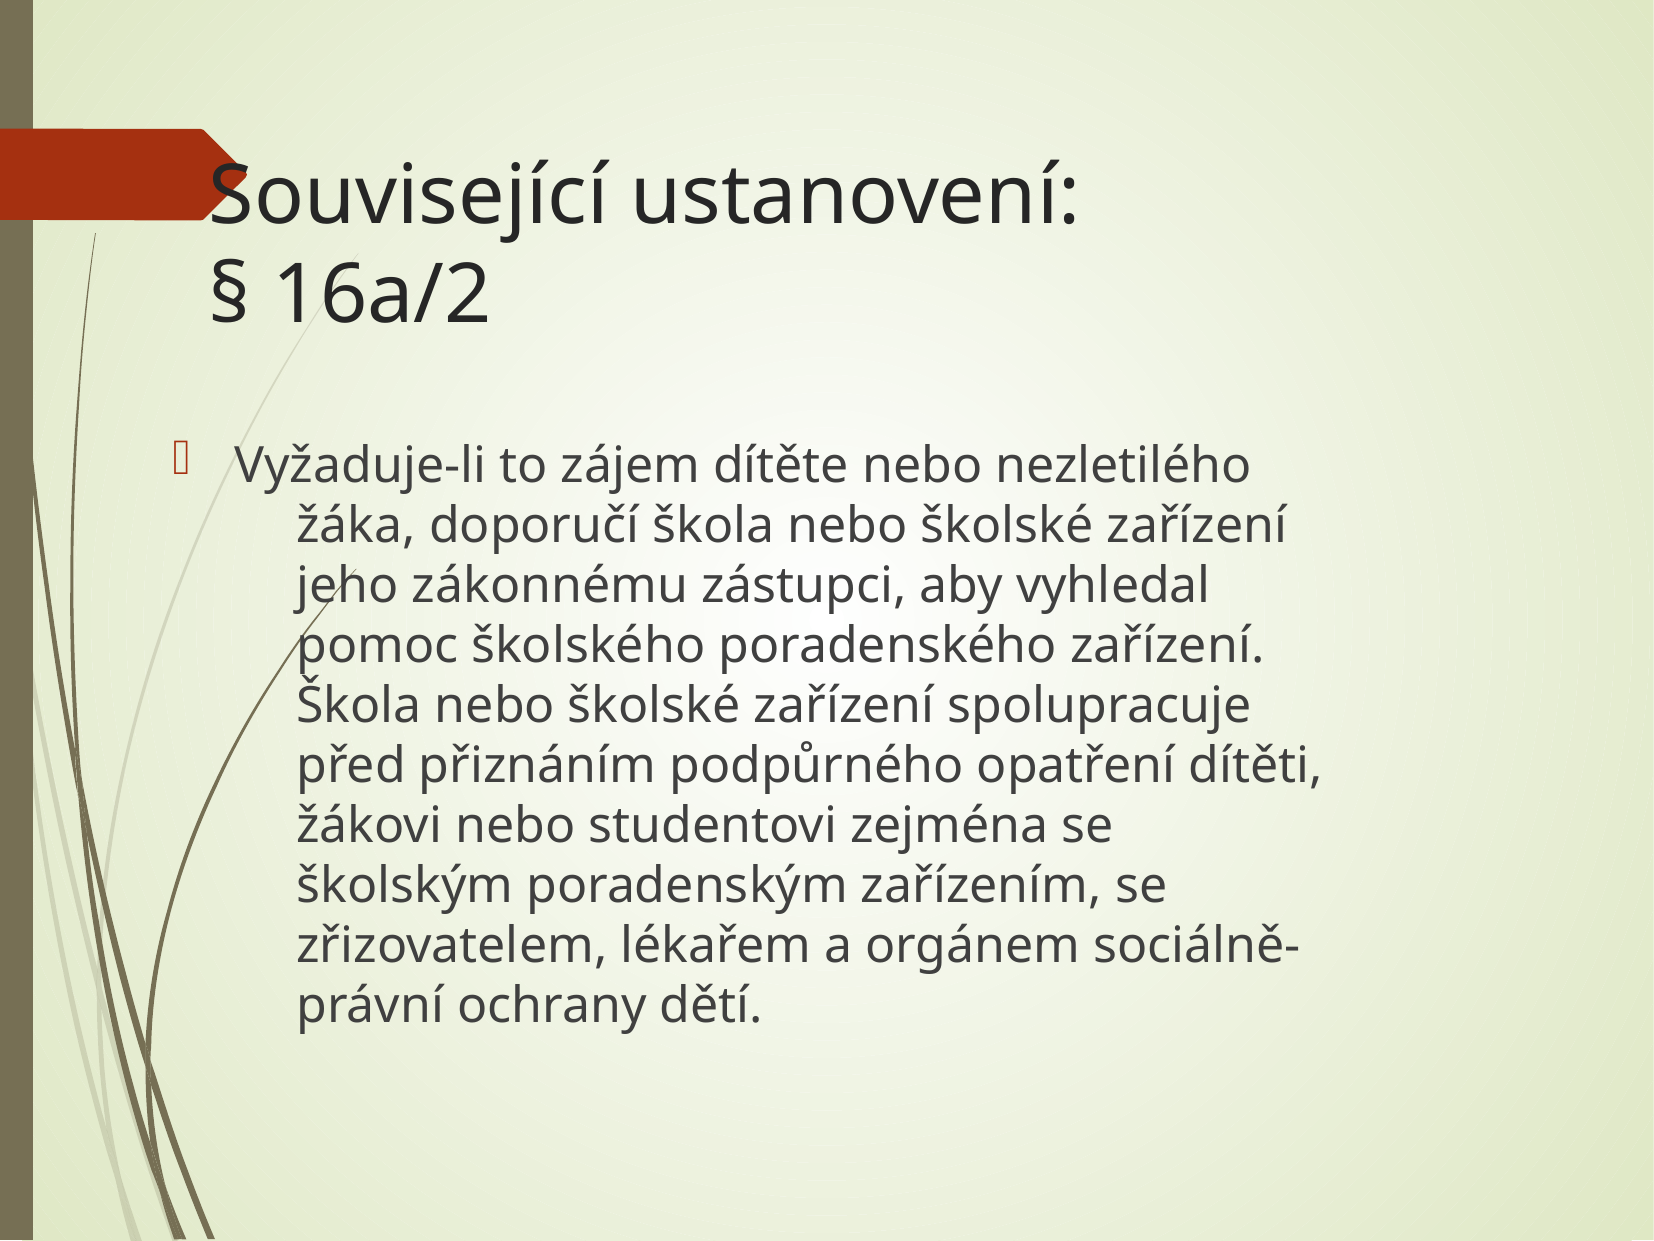

# Související ustanovení: § 16a/2
Vyžaduje-li to zájem dítěte nebo nezletilého žáka, doporučí škola nebo školské zařízení jeho zákonnému zástupci, aby vyhledal pomoc školského poradenského zařízení. Škola nebo školské zařízení spolupracuje před přiznáním podpůrného opatření dítěti, žákovi nebo studentovi zejména se školským poradenským zařízením, se zřizovatelem, lékařem a orgánem sociálně-právní ochrany dětí.